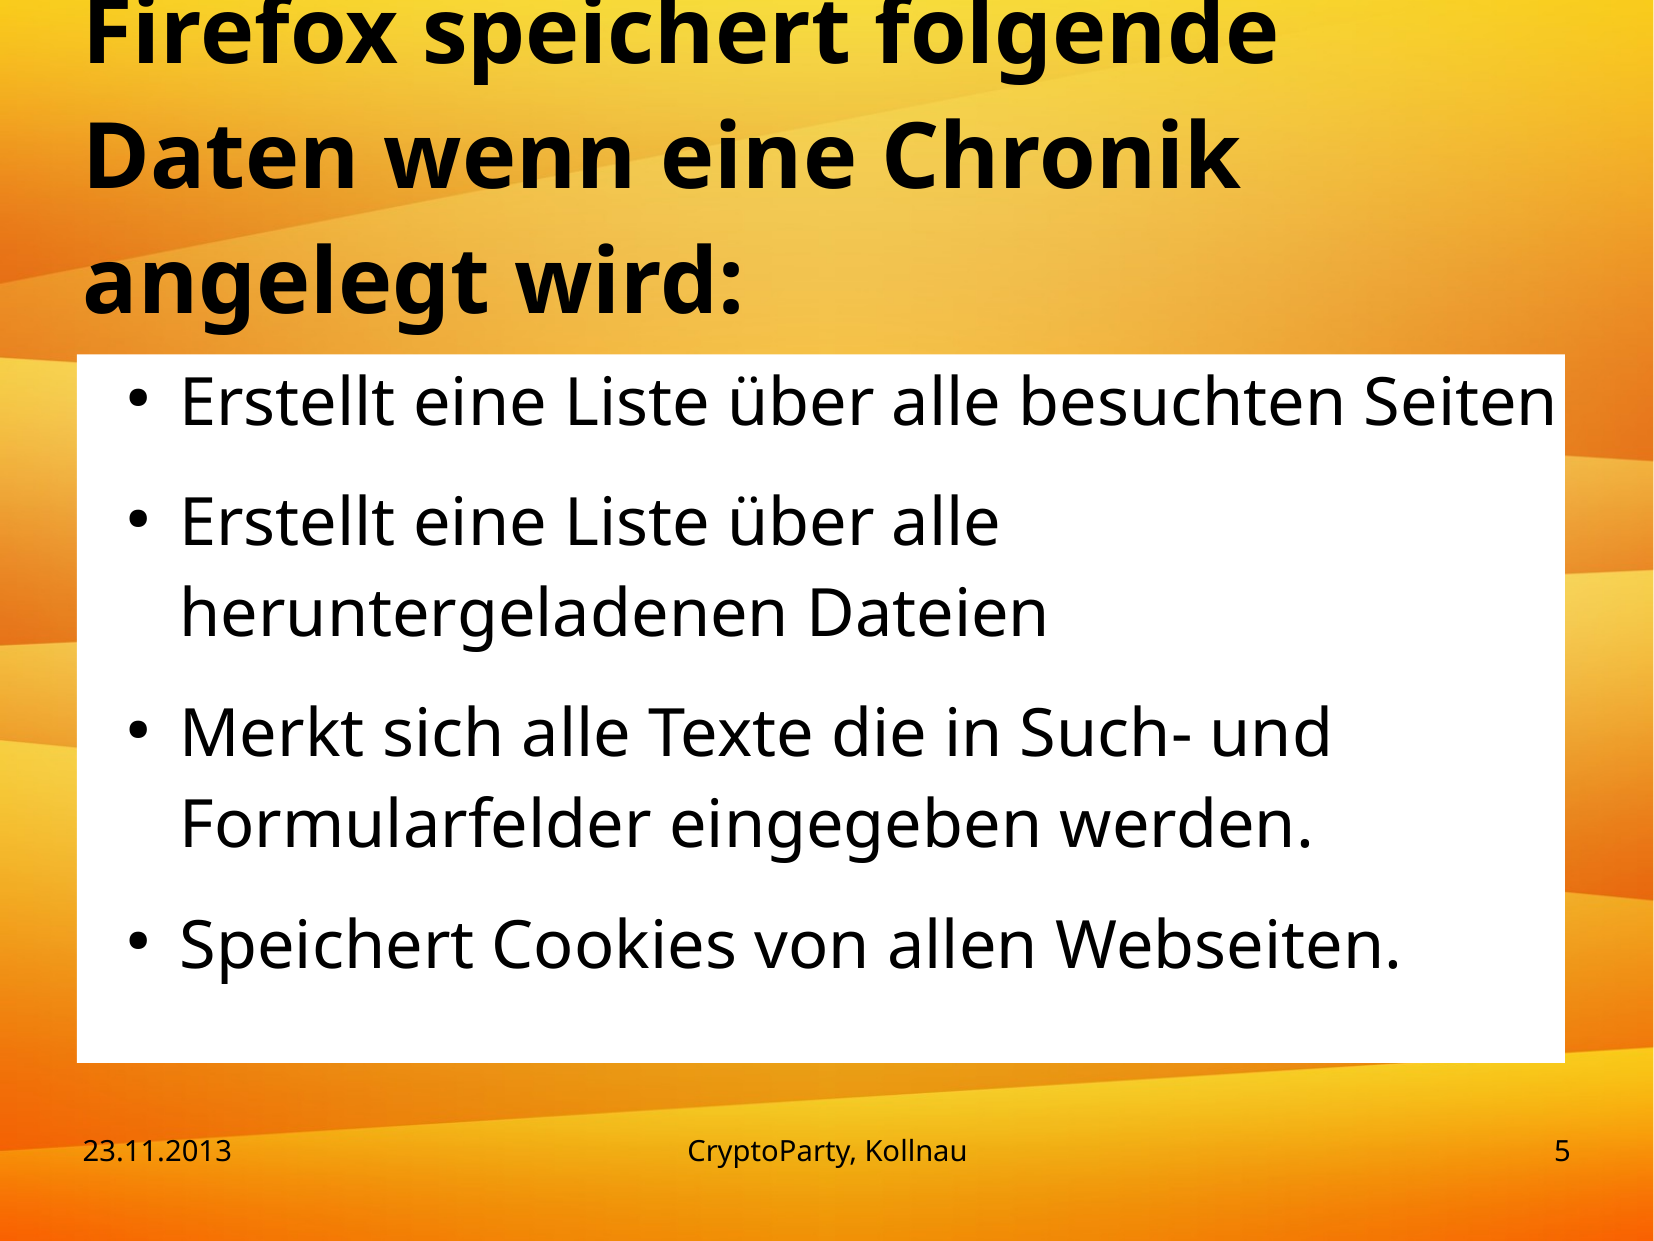

# Firefox speichert folgende Daten wenn eine Chronik angelegt wird:
Erstellt eine Liste über alle besuchten Seiten
Erstellt eine Liste über alle heruntergeladenen Dateien
Merkt sich alle Texte die in Such- und Formularfelder eingegeben werden.
Speichert Cookies von allen Webseiten.
23.11.2013
CryptoParty, Kollnau
5